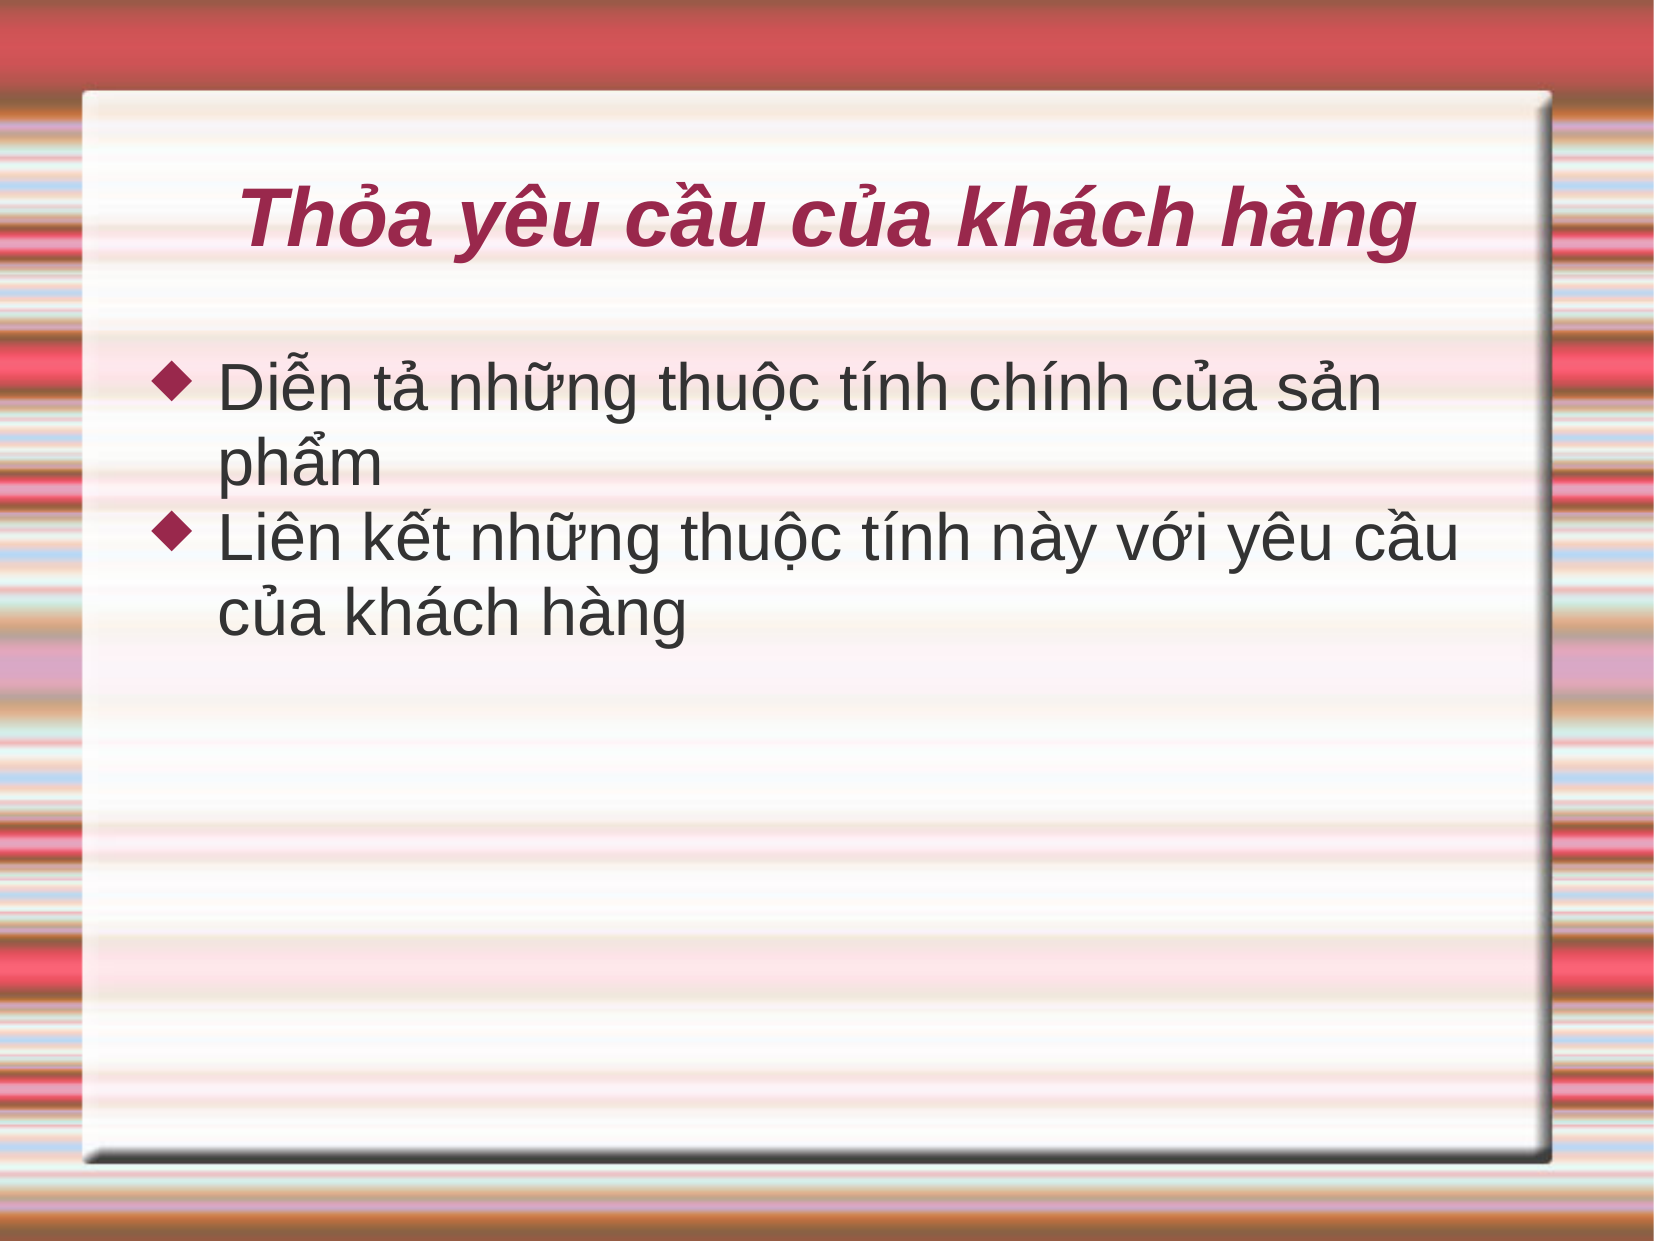

# Thỏa yêu cầu của khách hàng
Diễn tả những thuộc tính chính của sản phẩm
Liên kết những thuộc tính này với yêu cầu của khách hàng